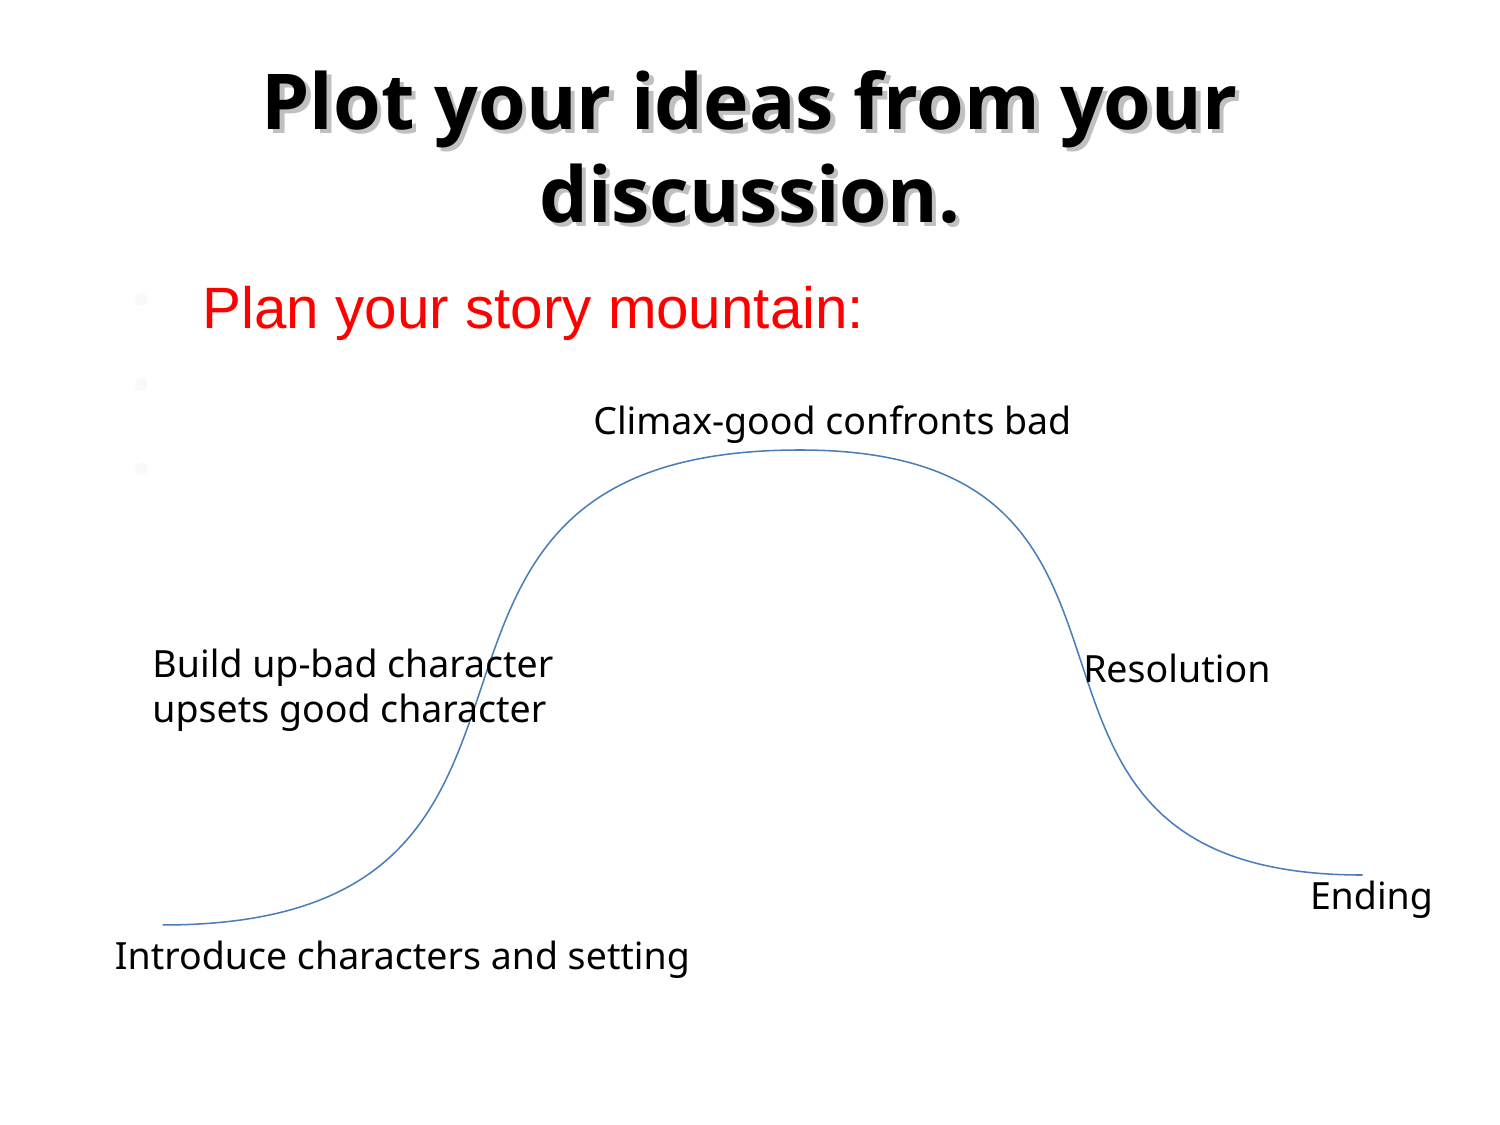

# Plot your ideas from your discussion.
Plan your story mountain:
Climax-good confronts bad
Build up-bad character
upsets good character
Resolution
Ending
Introduce characters and setting